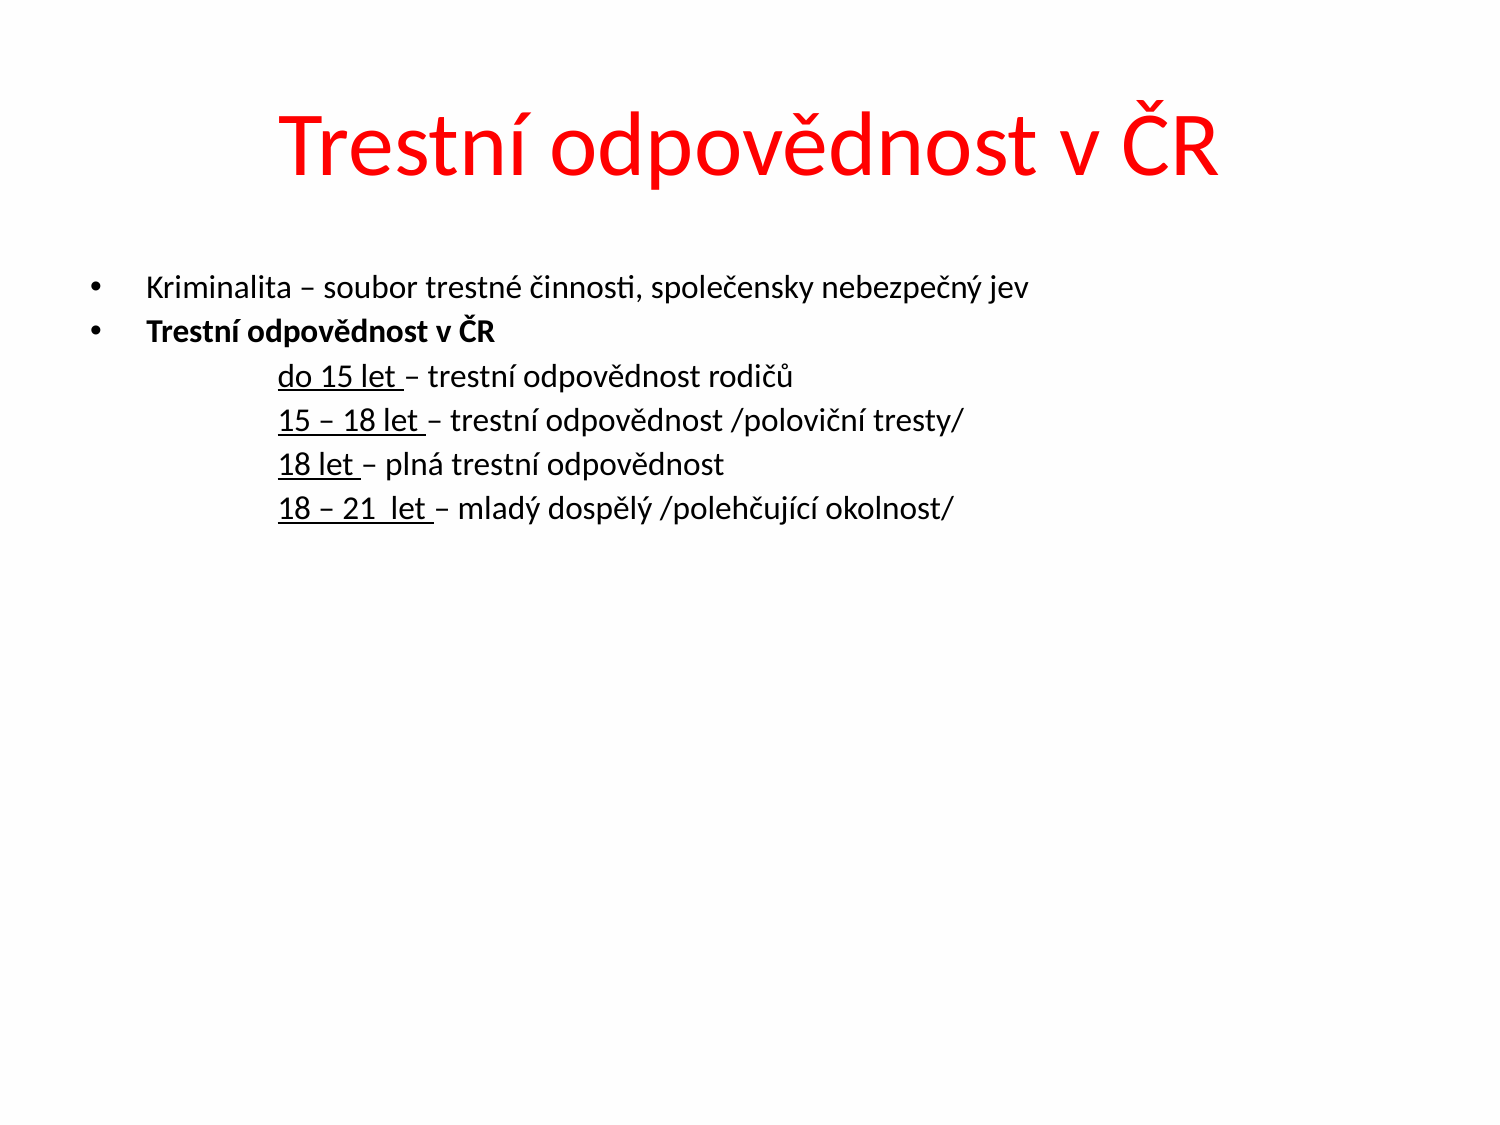

# Trestní odpovědnost v ČR
Kriminalita – soubor trestné činnosti, společensky nebezpečný jev
Trestní odpovědnost v ČR
	do 15 let – trestní odpovědnost rodičů
	15 – 18 let – trestní odpovědnost /poloviční tresty/
	18 let – plná trestní odpovědnost
	18 – 21 let – mladý dospělý /polehčující okolnost/